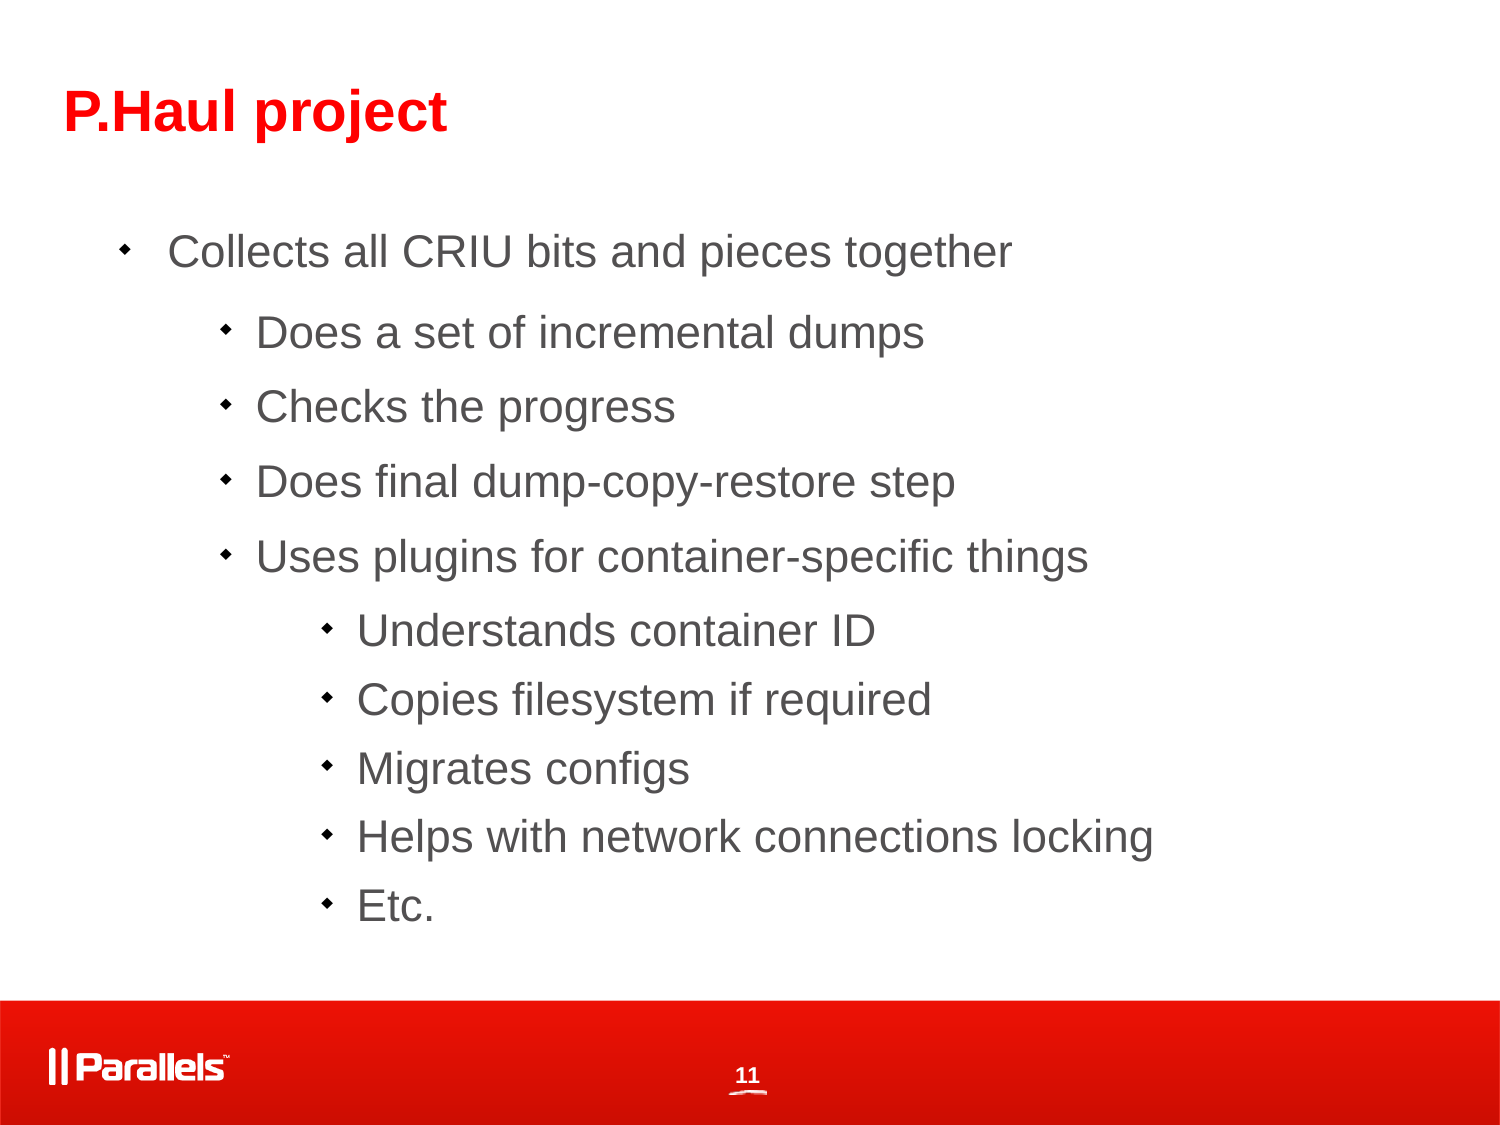

# P.Haul project
 Collects all CRIU bits and pieces together
Does a set of incremental dumps
Checks the progress
Does final dump-copy-restore step
Uses plugins for container-specific things
Understands container ID
Copies filesystem if required
Migrates configs
Helps with network connections locking
Etc.